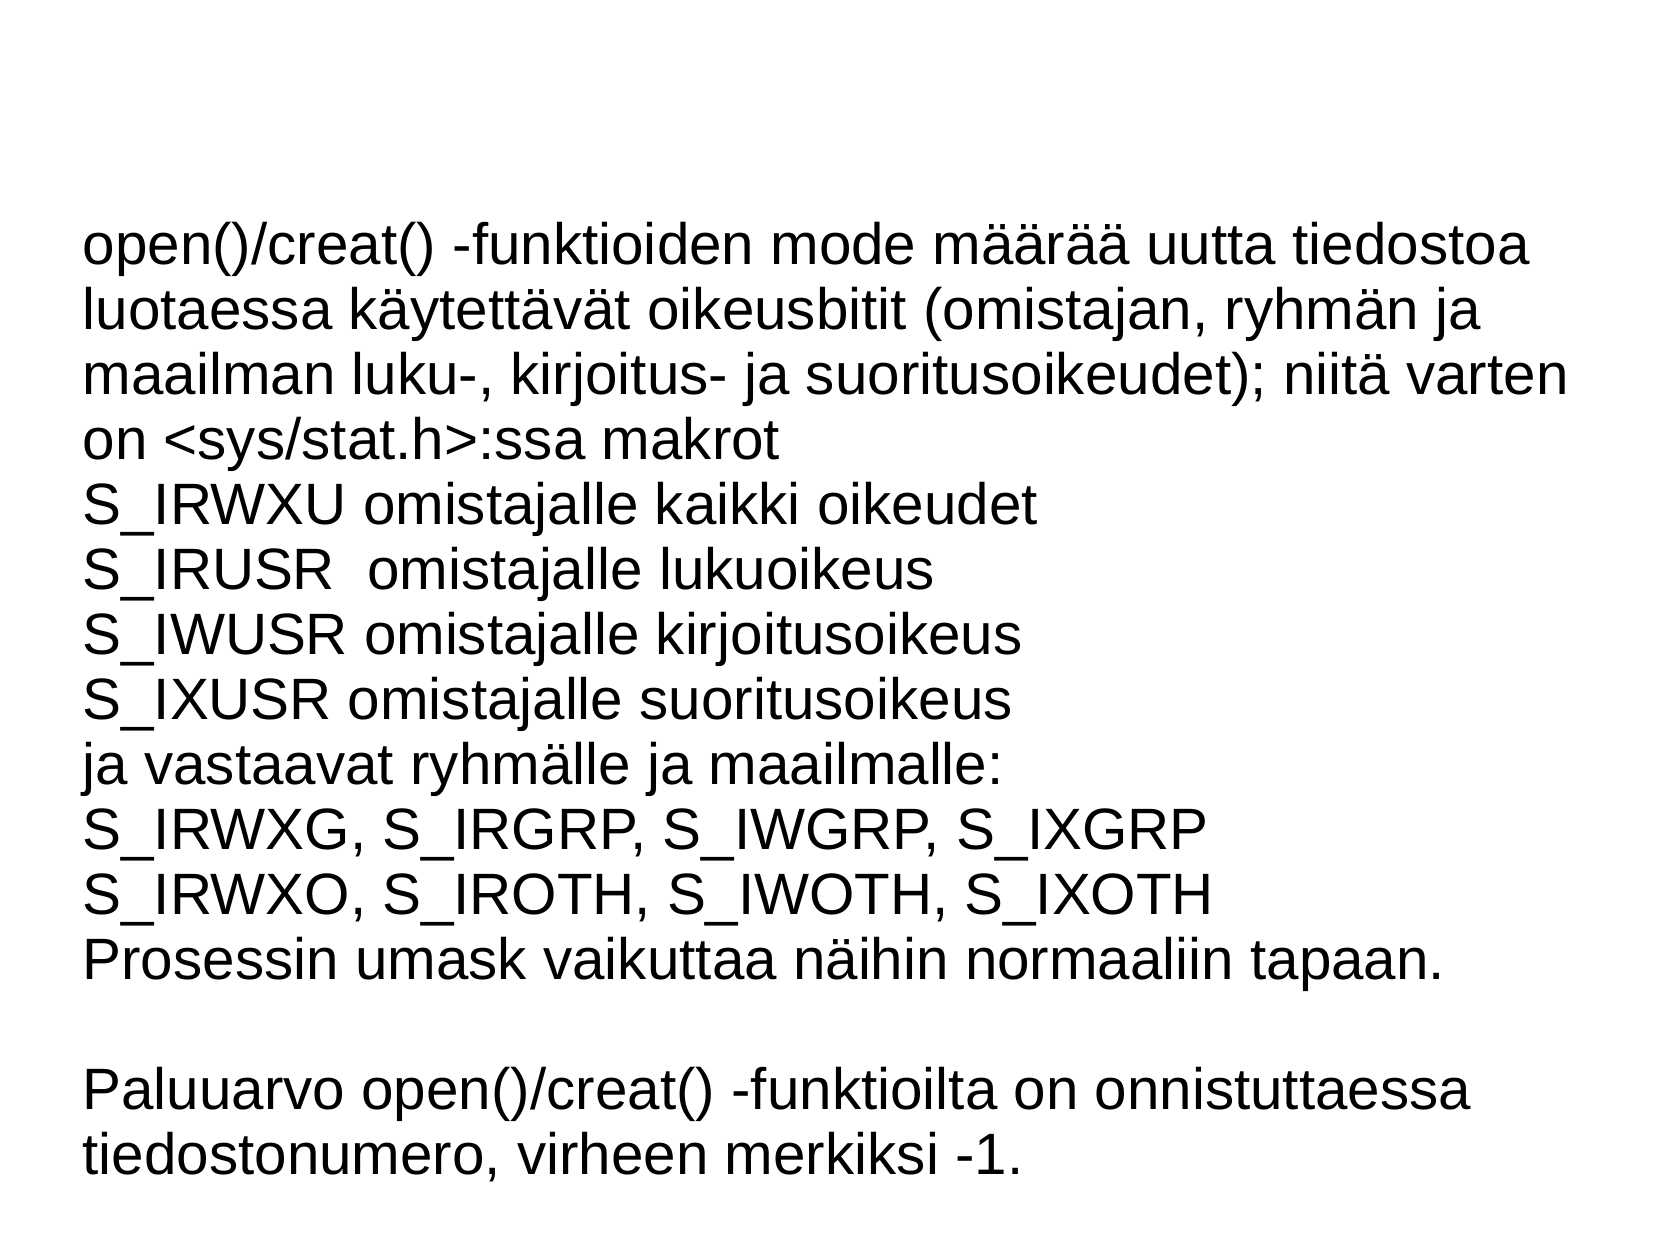

open()/creat() -funktioiden mode määrää uutta tiedostoa luotaessa käytettävät oikeusbitit (omistajan, ryhmän ja maailman luku-, kirjoitus- ja suoritusoikeudet); niitä varten on <sys/stat.h>:ssa makrot
S_IRWXU omistajalle kaikki oikeudet
S_IRUSR omistajalle lukuoikeus
S_IWUSR omistajalle kirjoitusoikeus
S_IXUSR omistajalle suoritusoikeus
ja vastaavat ryhmälle ja maailmalle:
S_IRWXG, S_IRGRP, S_IWGRP, S_IXGRP
S_IRWXO, S_IROTH, S_IWOTH, S_IXOTH
Prosessin umask vaikuttaa näihin normaaliin tapaan.
Paluuarvo open()/creat() -funktioilta on onnistuttaessa tiedostonumero, virheen merkiksi -1.